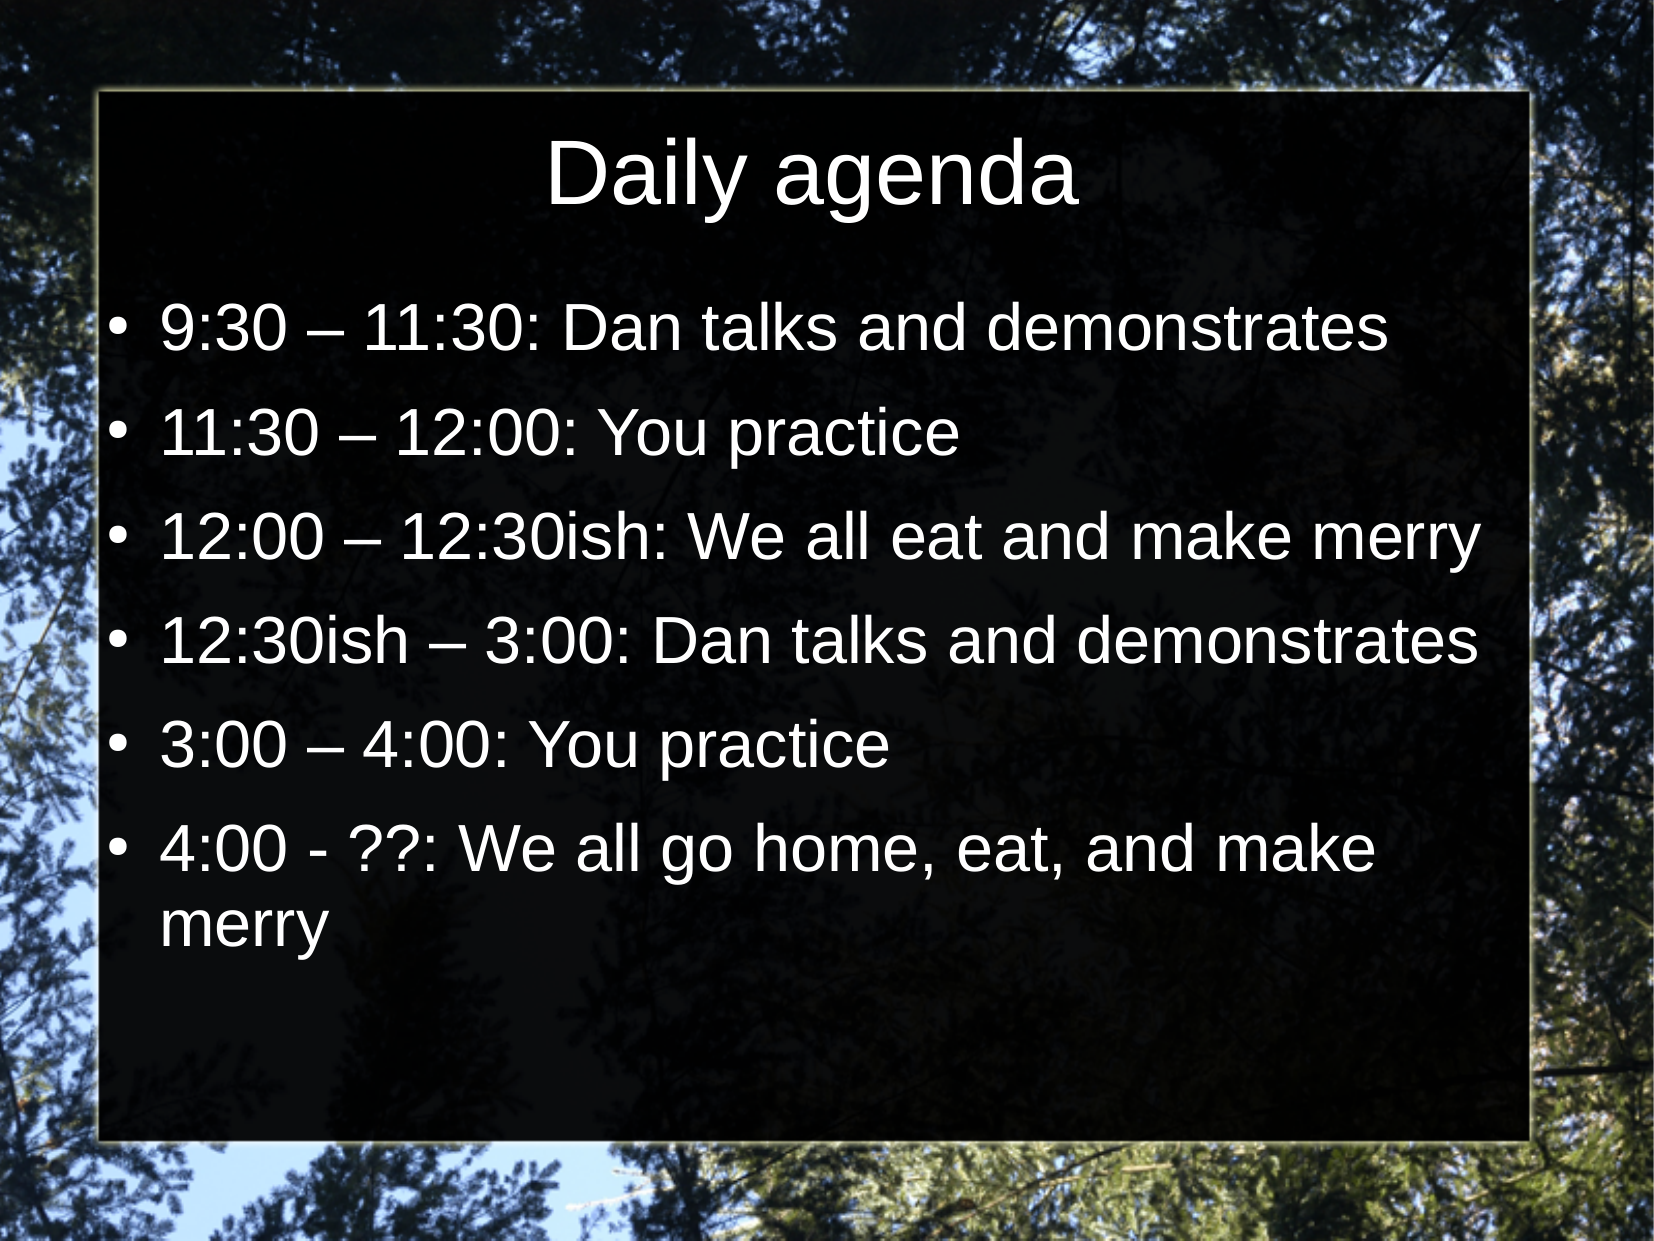

# Daily agenda
9:30 – 11:30: Dan talks and demonstrates
11:30 – 12:00: You practice
12:00 – 12:30ish: We all eat and make merry
12:30ish – 3:00: Dan talks and demonstrates
3:00 – 4:00: You practice
4:00 - ??: We all go home, eat, and make merry